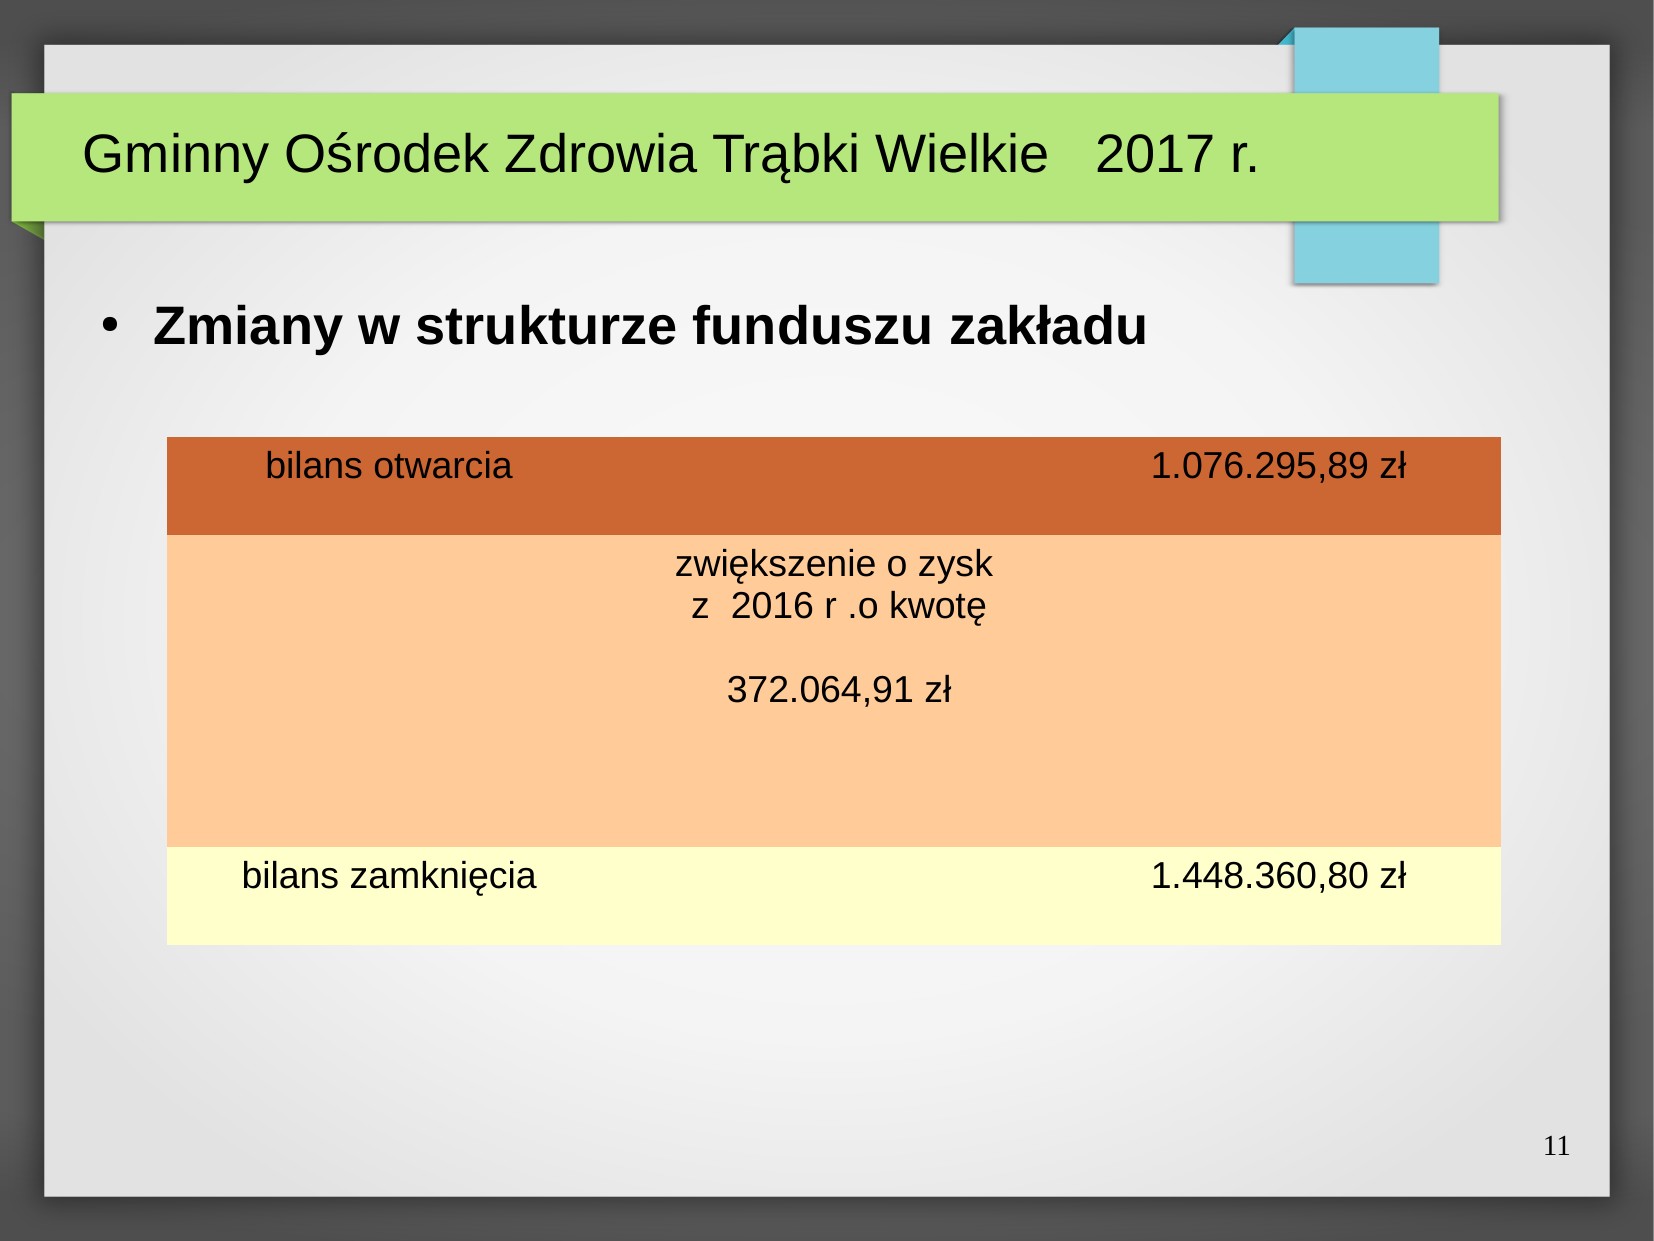

# Gminny Ośrodek Zdrowia Trąbki Wielkie 2017 r.
Zmiany w strukturze funduszu zakładu
| bilans otwarcia | | 1.076.295,89 zł |
| --- | --- | --- |
| | zwiększenie o zysk z 2016 r .o kwotę 372.064,91 zł | |
| bilans zamknięcia | | 1.448.360,80 zł |
11